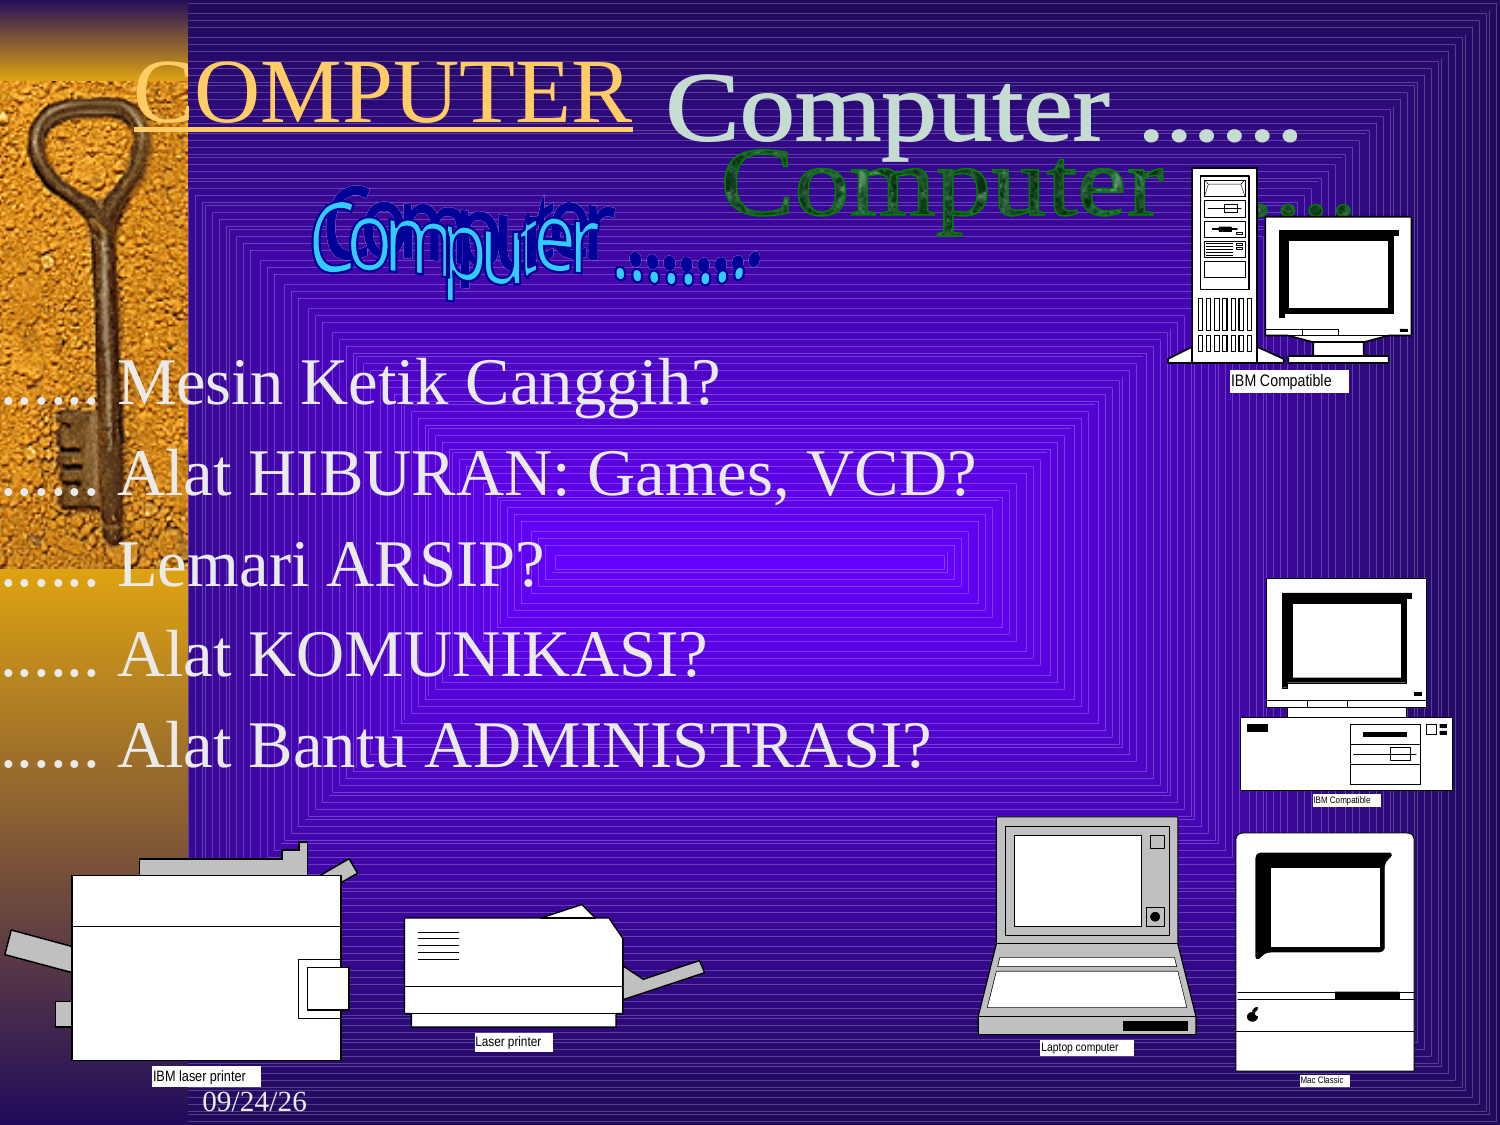

# COMPUTER
Computer ......
Computer ........
...... Mesin Ketik Canggih?
...... Alat HIBURAN: Games, VCD?
...... Lemari ARSIP?
...... Alat KOMUNIKASI?
...... Alat Bantu ADMINISTRASI?